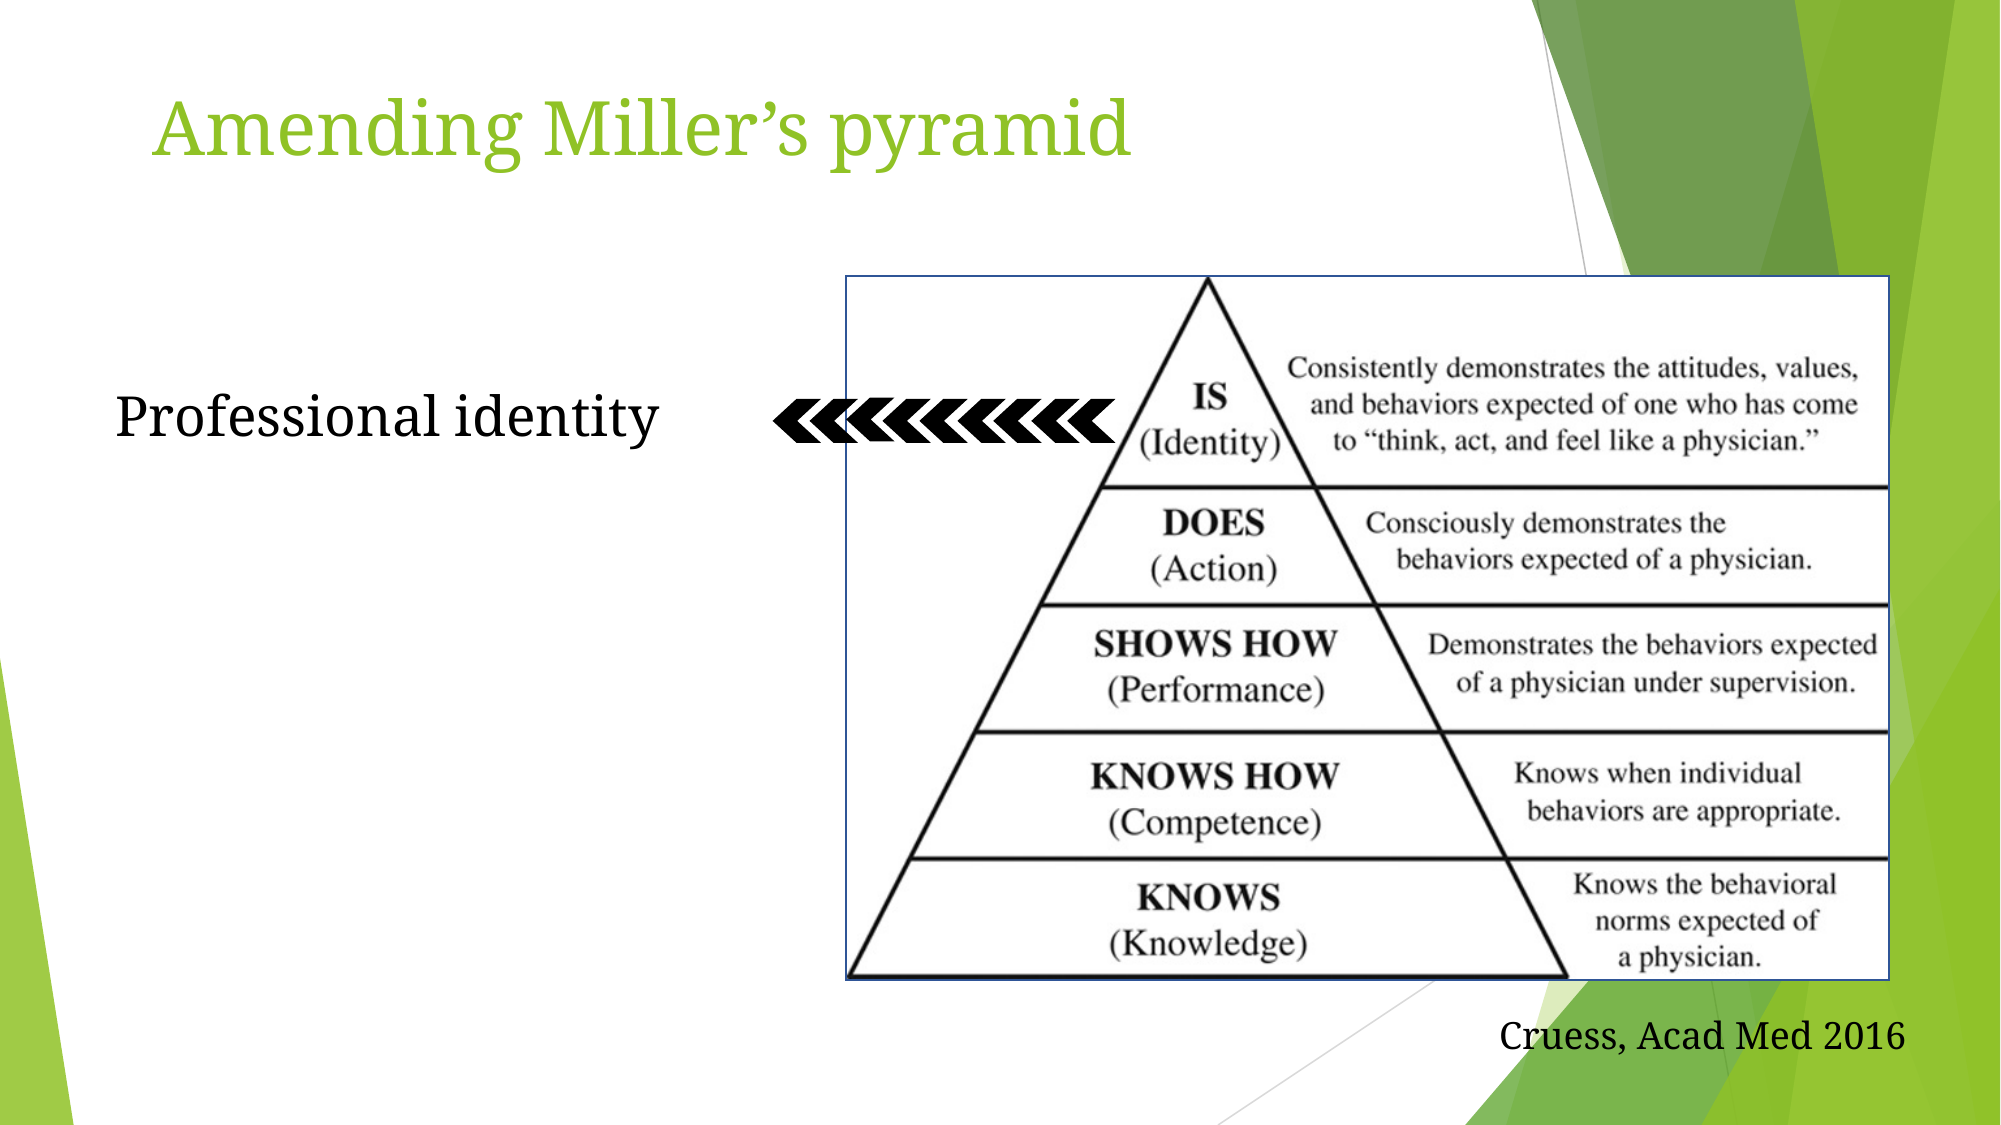

# Amending Miller’s pyramid
Professional identity
Cruess, Acad Med 2016